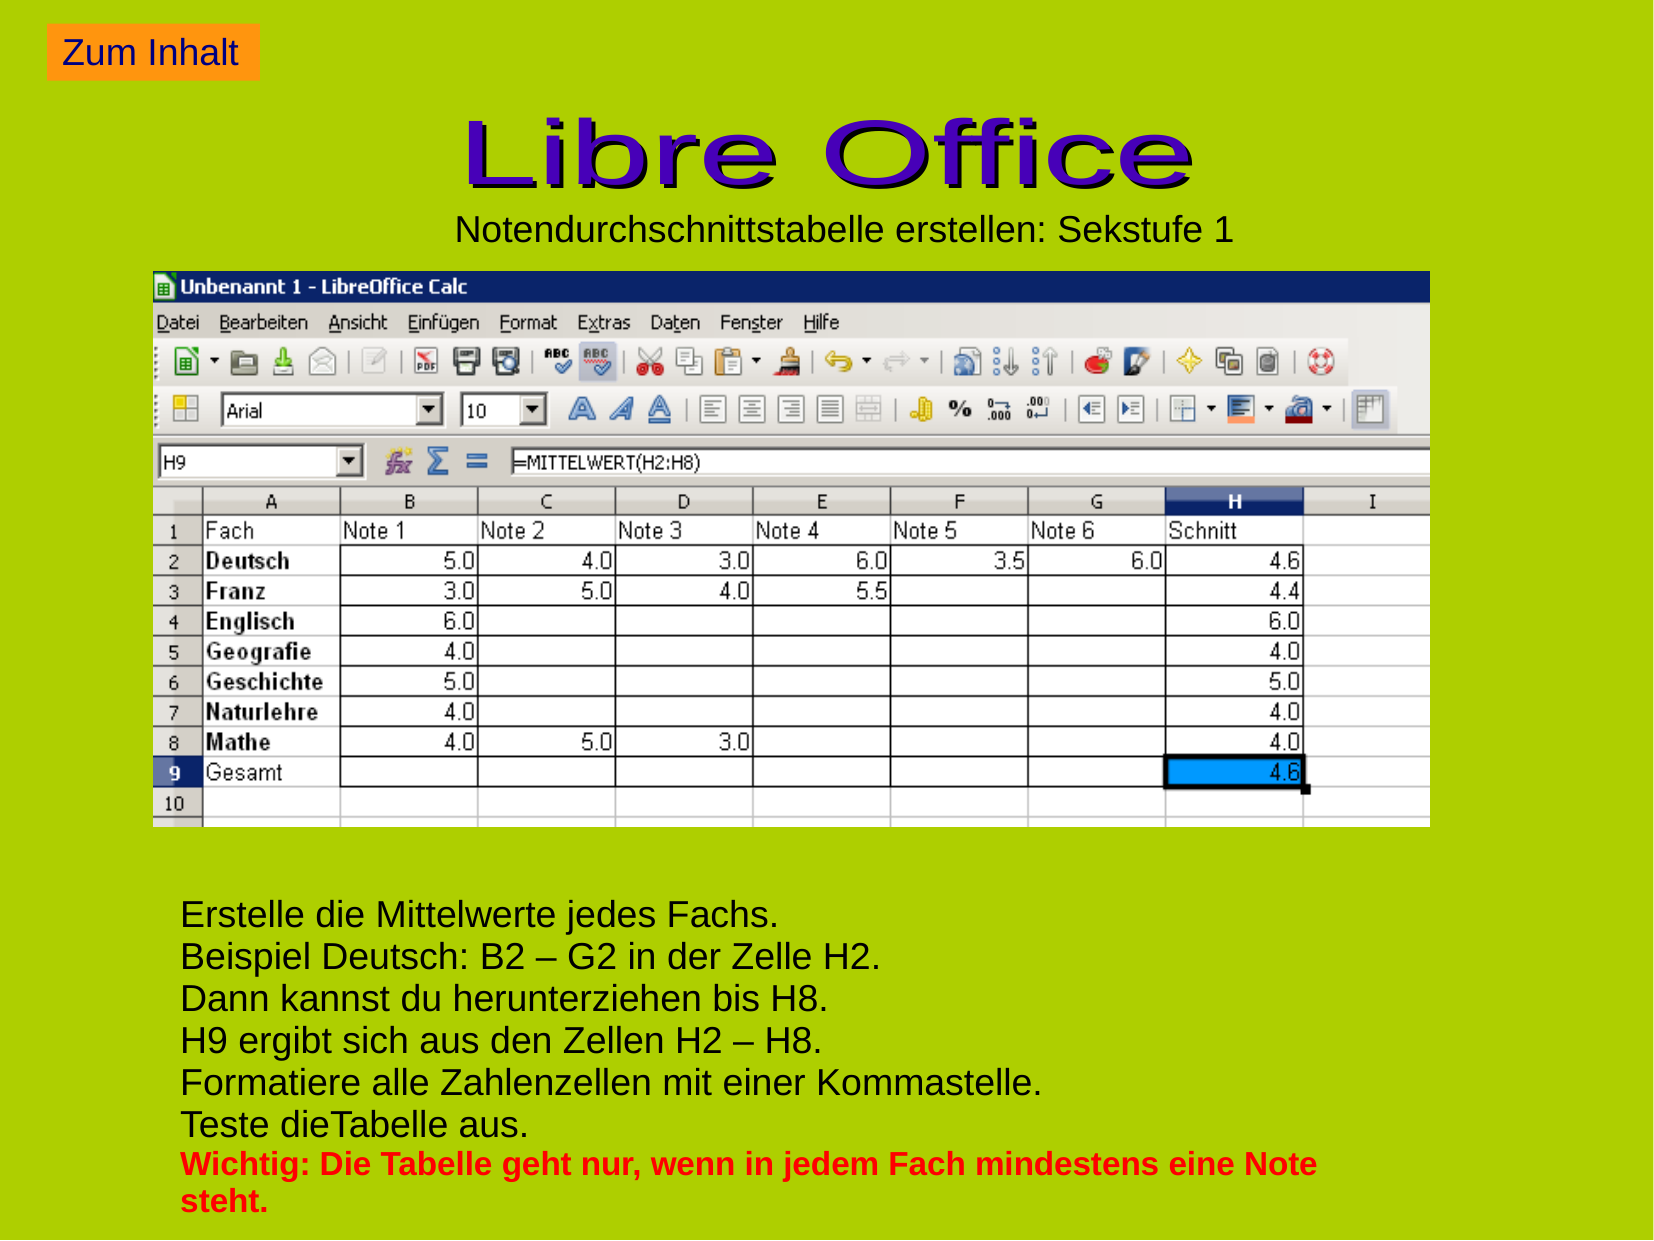

Zum Inhalt
# Libre Office
Notendurchschnittstabelle erstellen: Sekstufe 1
Erstelle die Mittelwerte jedes Fachs.
Beispiel Deutsch: B2 – G2 in der Zelle H2.
Dann kannst du herunterziehen bis H8.
H9 ergibt sich aus den Zellen H2 – H8.
Formatiere alle Zahlenzellen mit einer Kommastelle.
Teste dieTabelle aus.
Wichtig: Die Tabelle geht nur, wenn in jedem Fach mindestens eine Note steht.